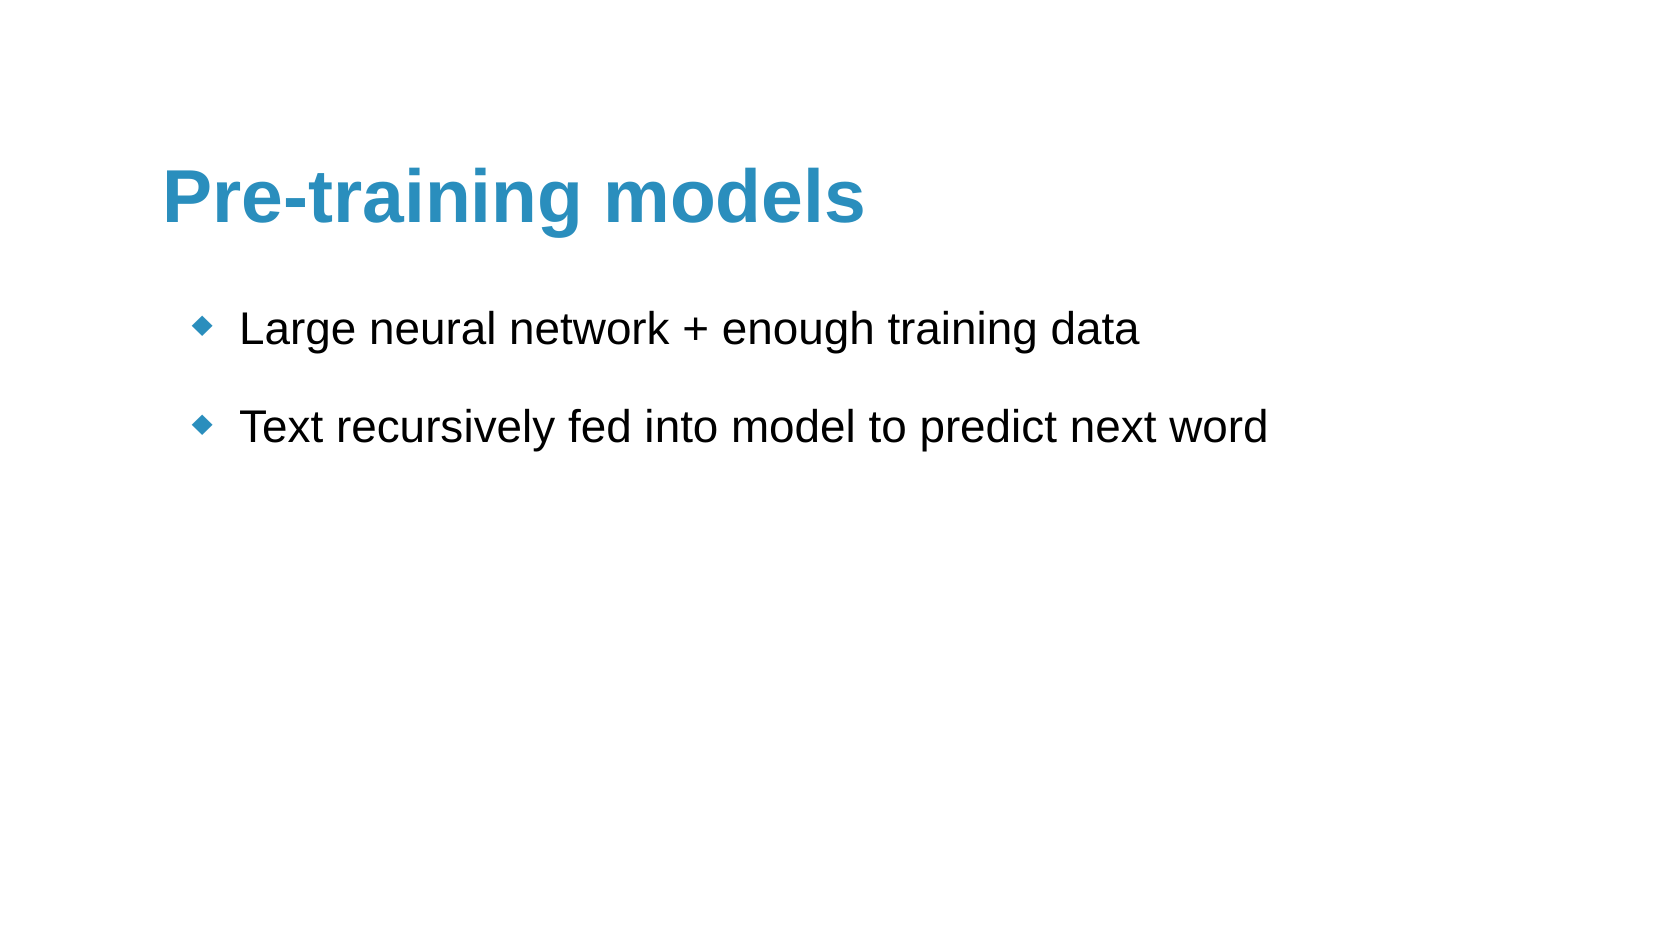

Pre-training models
Large neural network + enough training data
Text recursively fed into model to predict next word